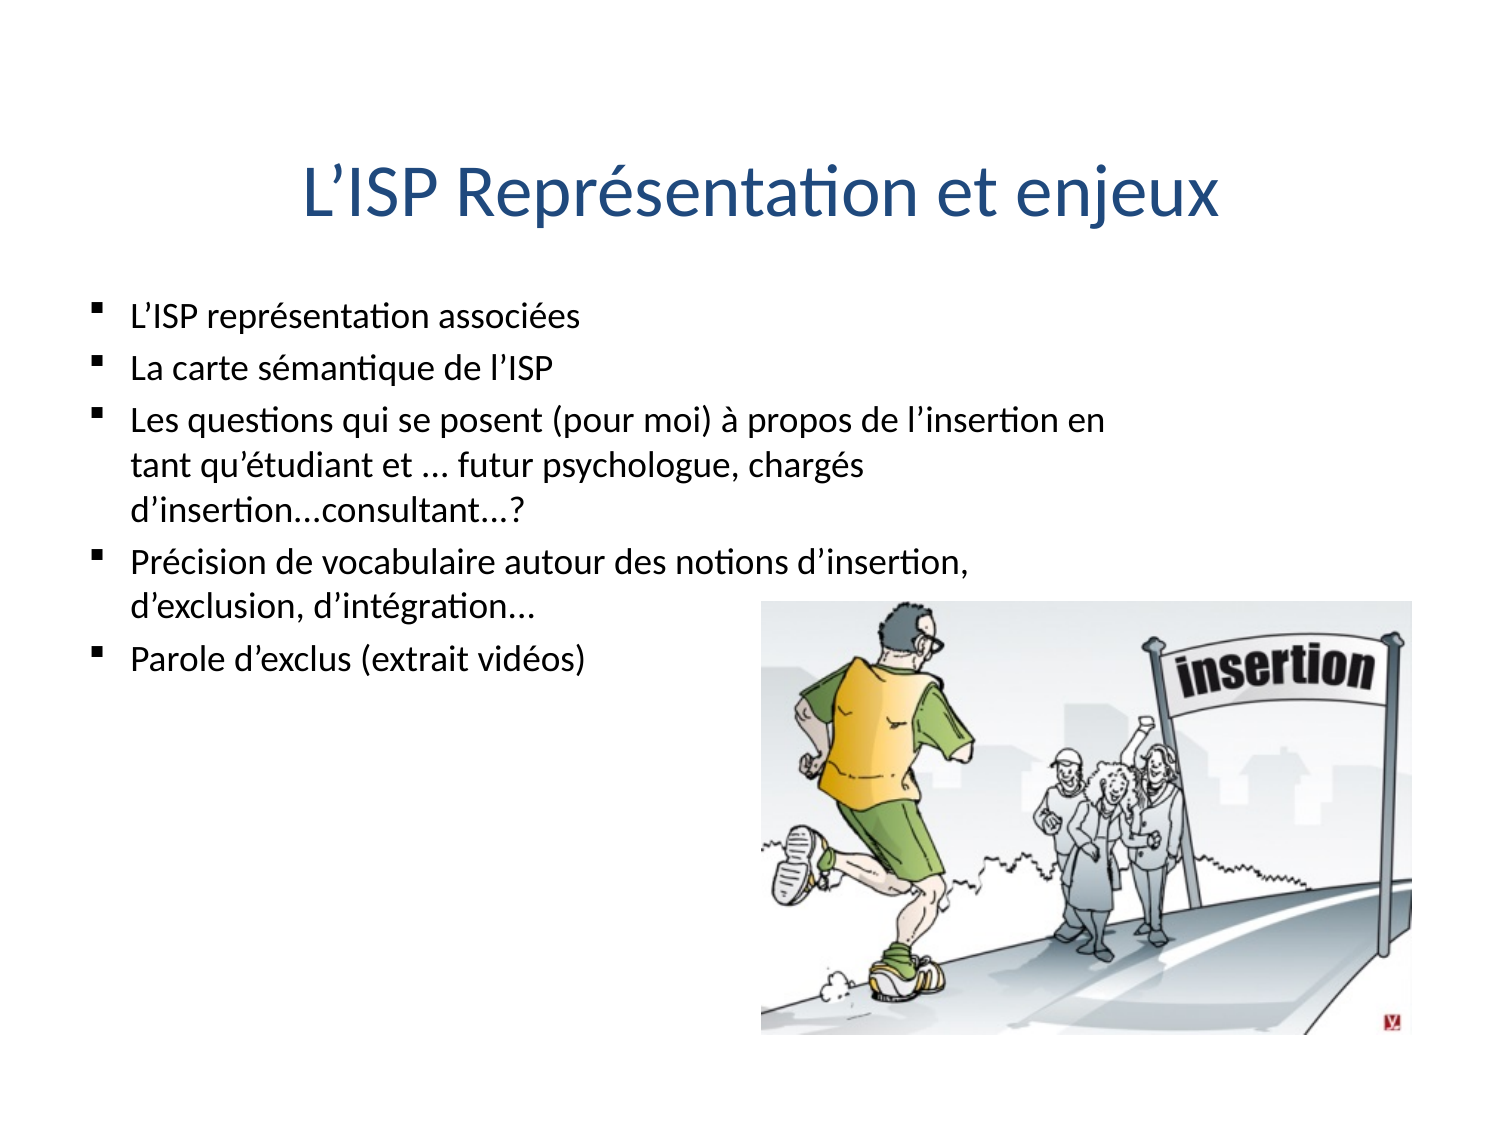

# L’ISP Représentation et enjeux
L’ISP représentation associées
La carte sémantique de l’ISP
Les questions qui se posent (pour moi) à propos de l’insertion en tant qu’étudiant et ... futur psychologue, chargés d’insertion...consultant...?
Précision de vocabulaire autour des notions d’insertion, d’exclusion, d’intégration...
Parole d’exclus (extrait vidéos)